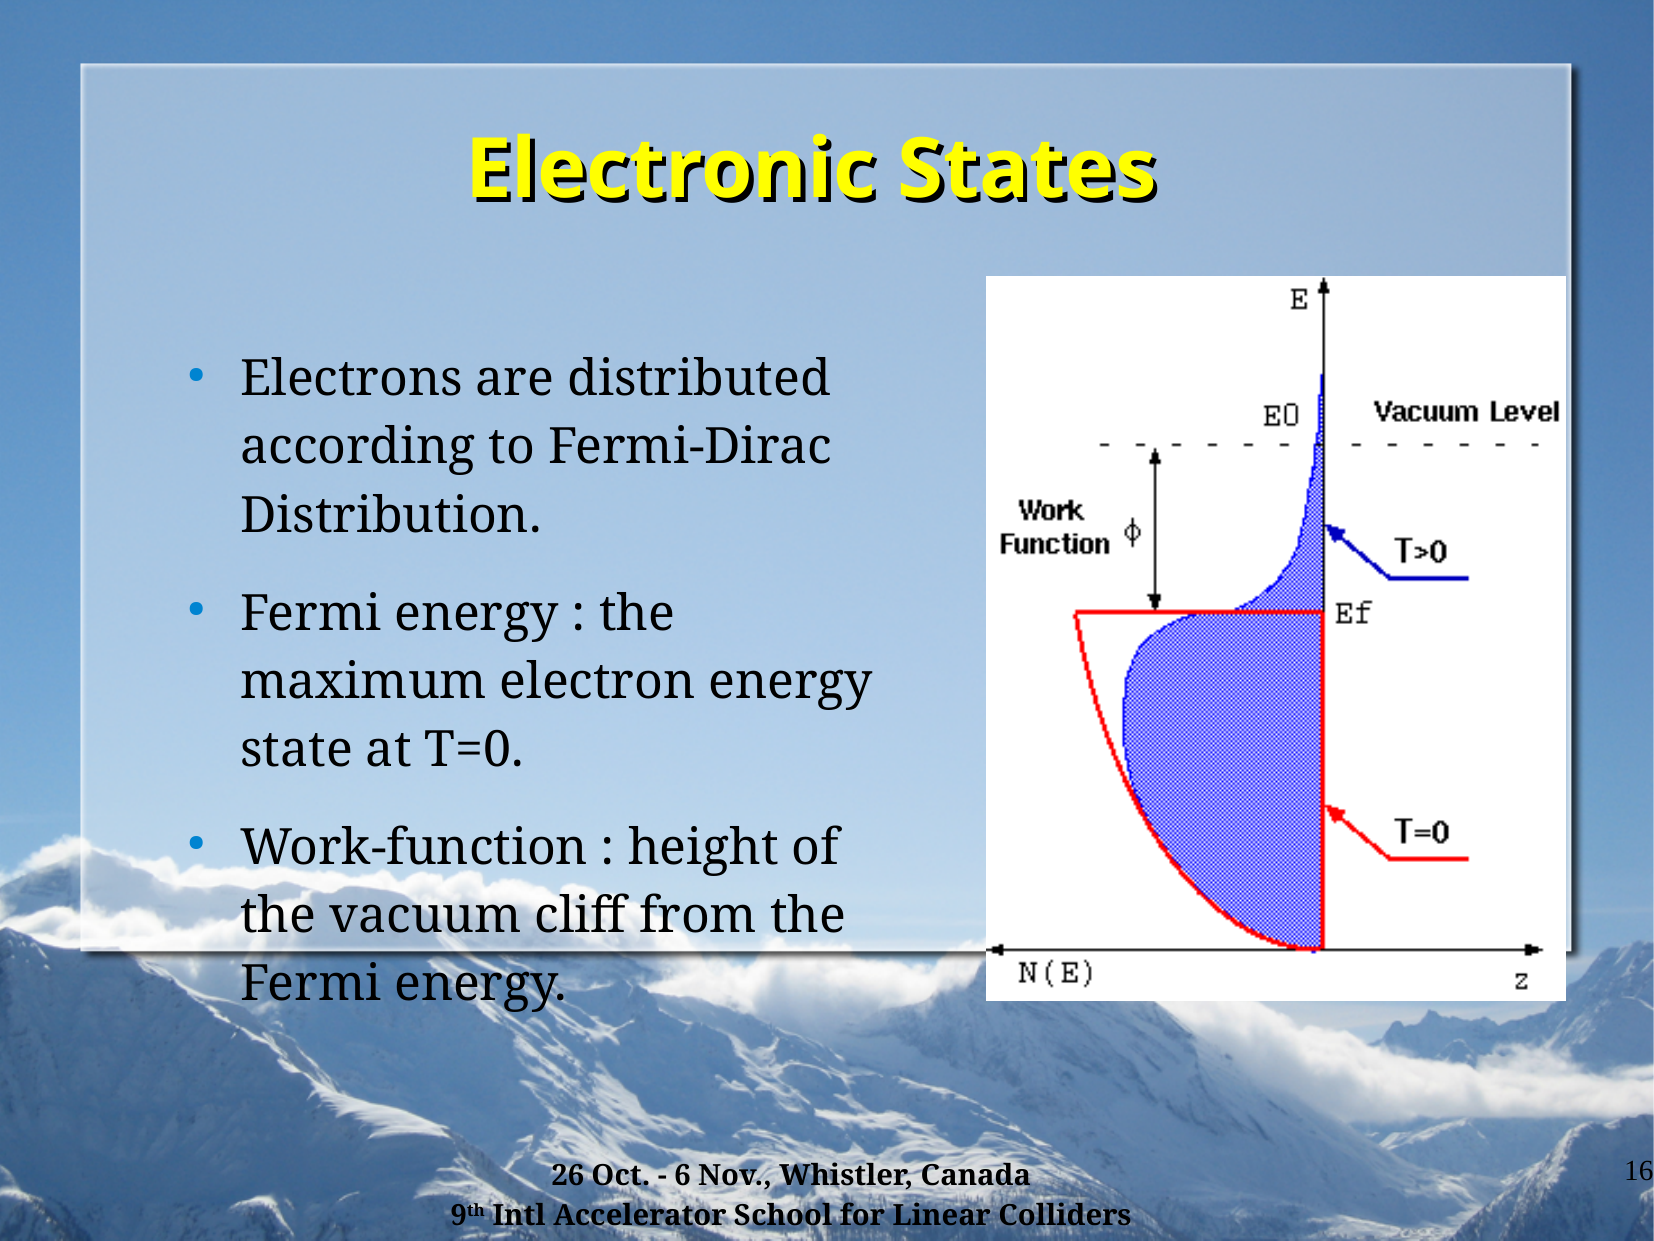

# Electronic States
Electrons are distributed according to Fermi-Dirac Distribution.
Fermi energy : the maximum electron energy state at T=0.
Work-function : height of the vacuum cliff from the Fermi energy.
16